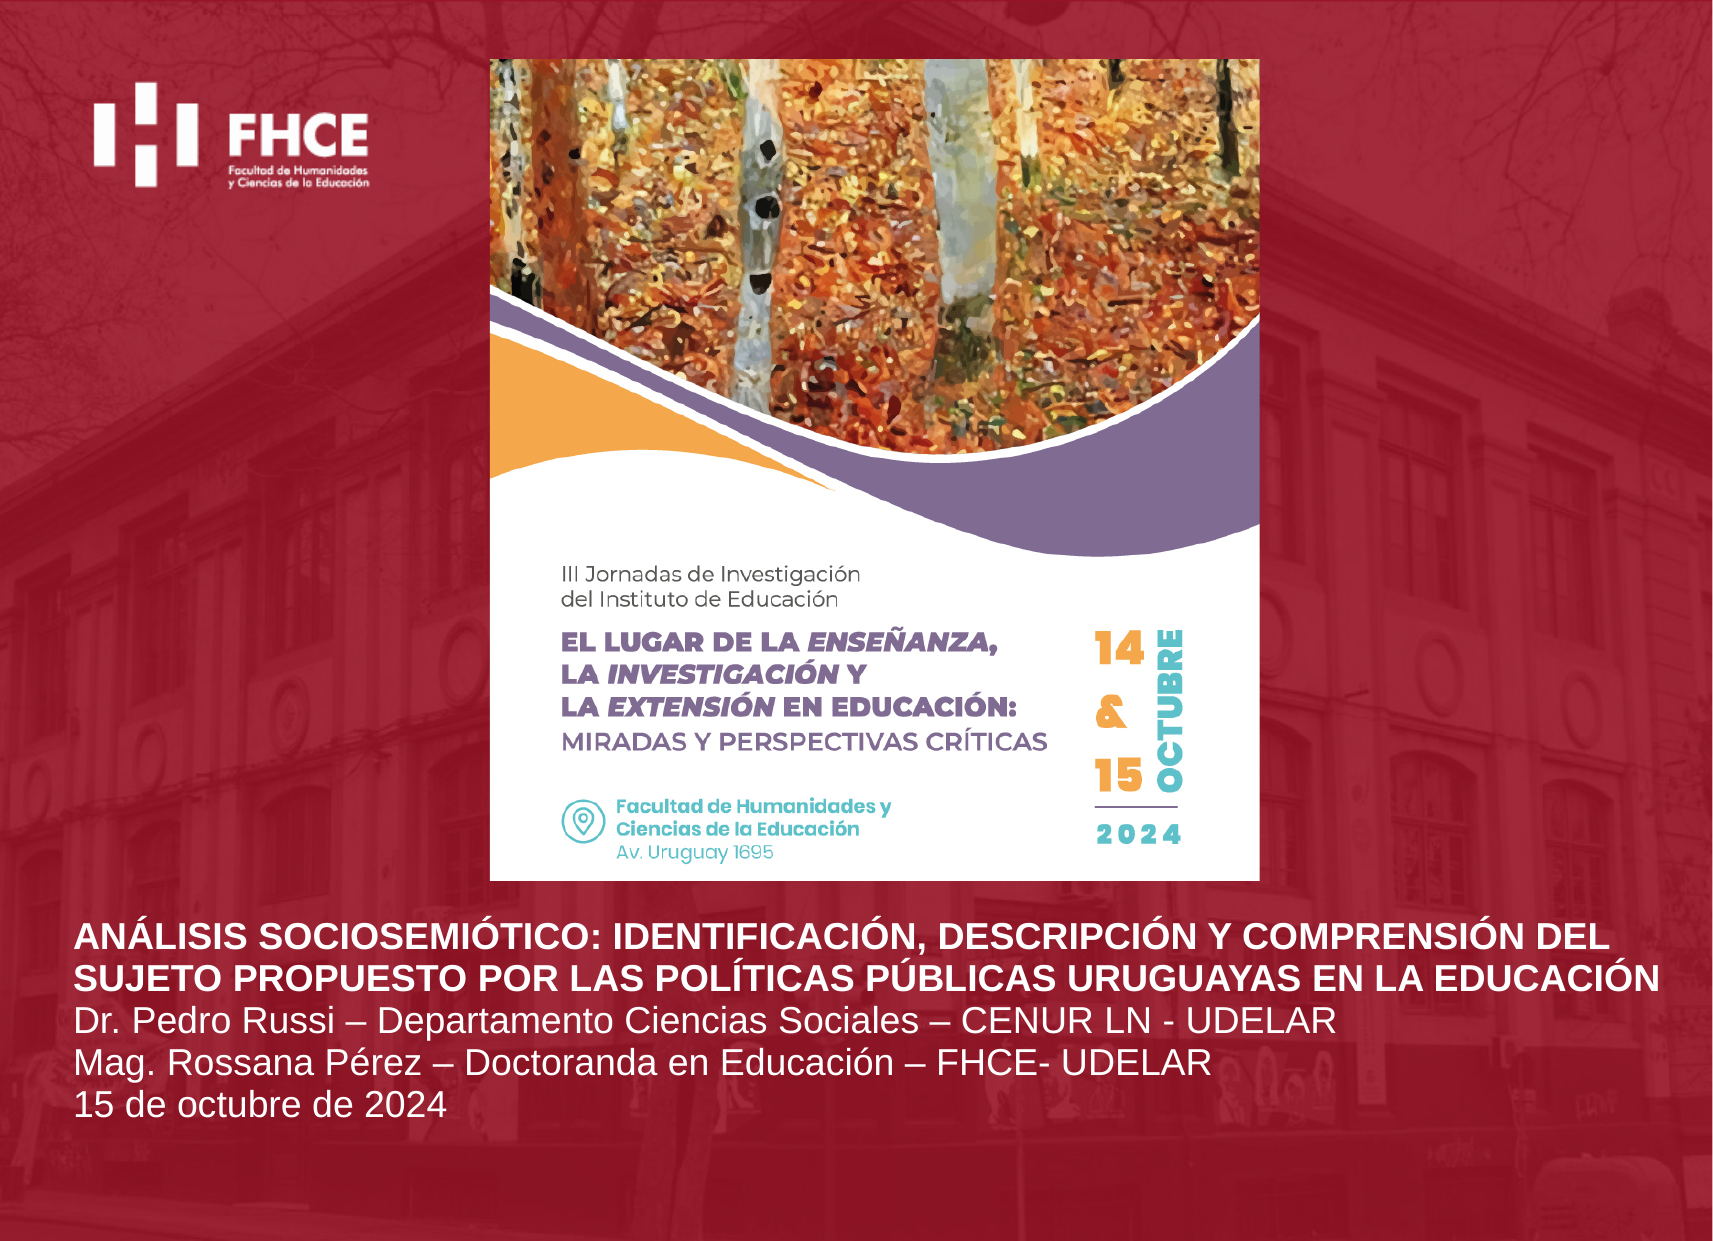

ANÁLISIS SOCIOSEMIÓTICO: IDENTIFICACIÓN, DESCRIPCIÓN Y COMPRENSIÓN DEL SUJETO PROPUESTO POR LAS POLÍTICAS PÚBLICAS URUGUAYAS EN LA EDUCACIÓN
Dr. Pedro Russi – Departamento Ciencias Sociales – CENUR LN - UDELAR
Mag. Rossana Pérez – Doctoranda en Educación – FHCE- UDELAR
15 de octubre de 2024